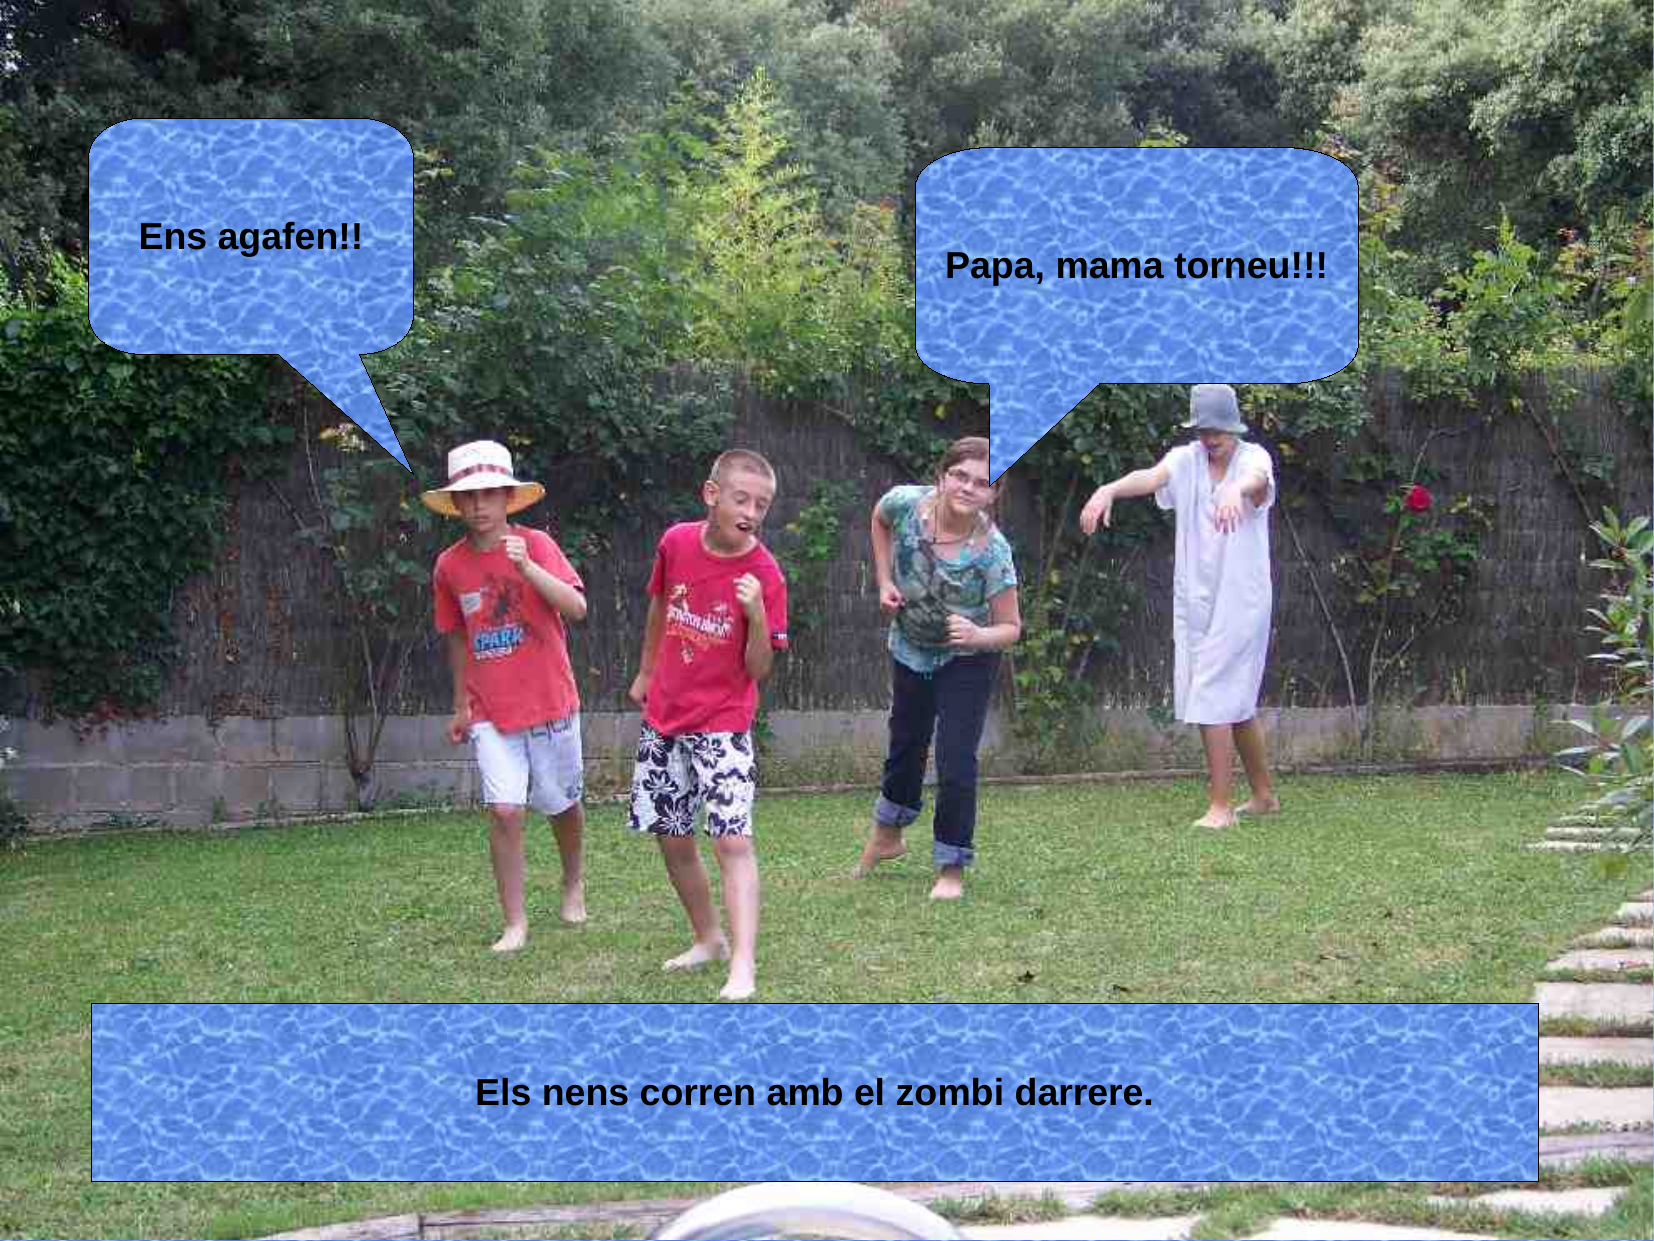

Ens agafen!!
Papa, mama torneu!!!
Els nens corren amb el zombi darrere.